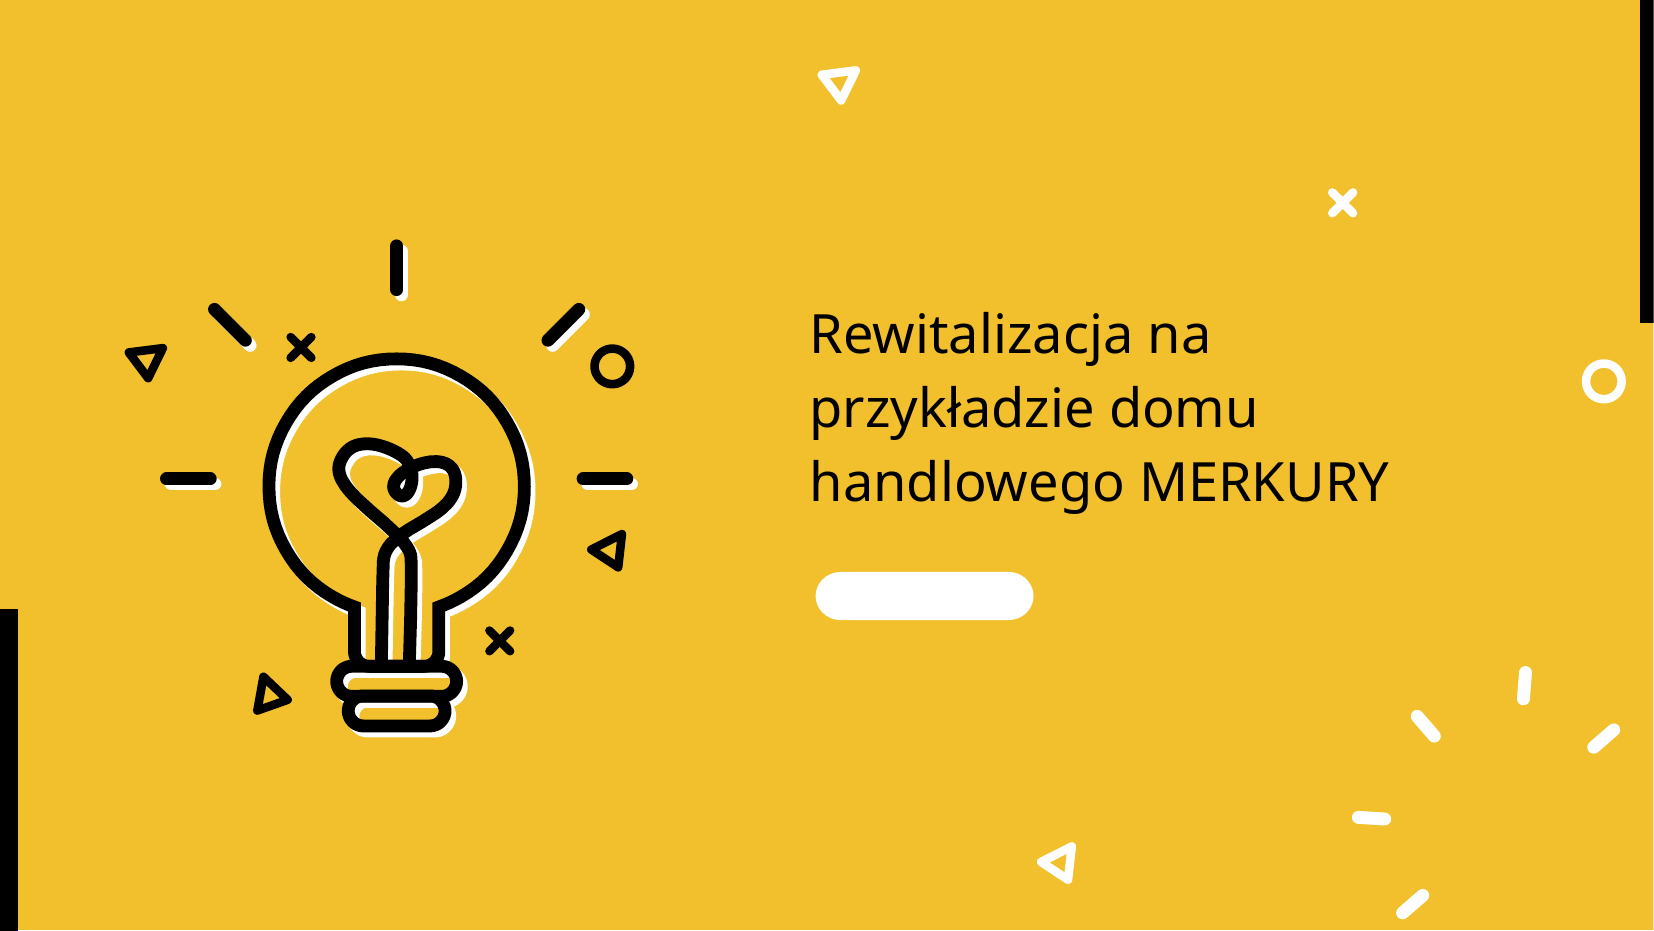

# Rewitalizacja na przykładzie domu handlowego MERKURY